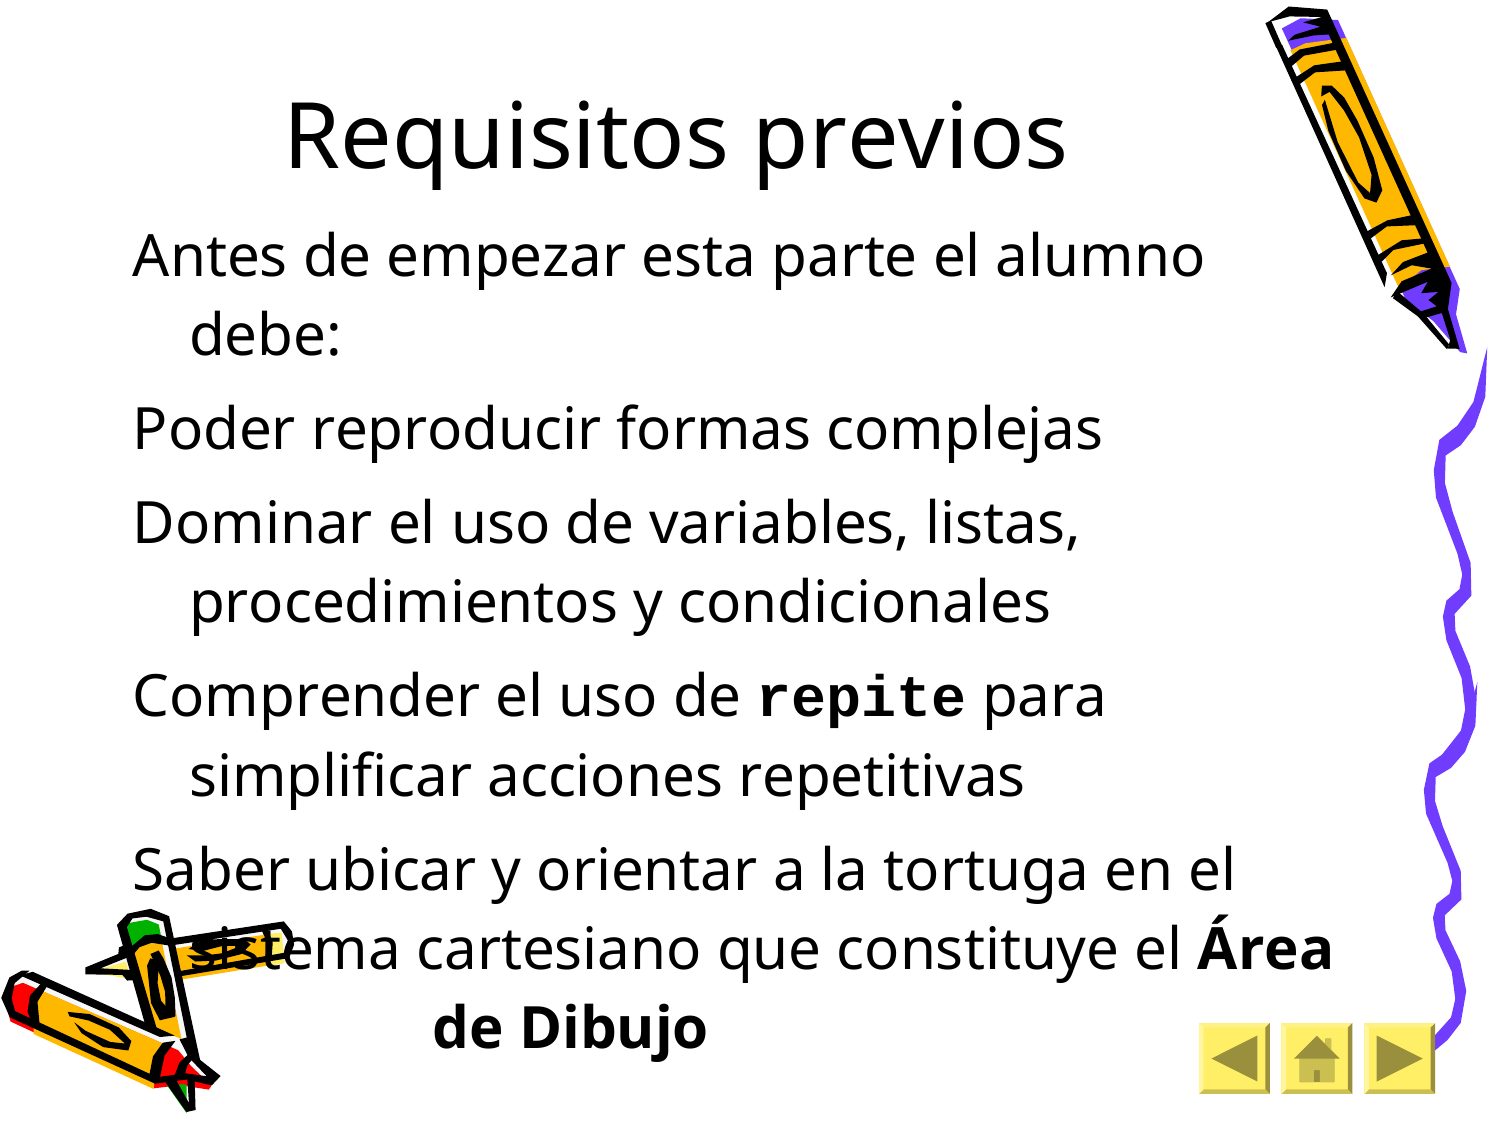

# Requisitos previos
Antes de empezar esta parte el alumno debe:
Poder reproducir formas complejas
Dominar el uso de variables, listas, procedimientos y condicionales
Comprender el uso de repite para simplificar acciones repetitivas
Saber ubicar y orientar a la tortuga en el sistema cartesiano que constituye el Área 		de Dibujo